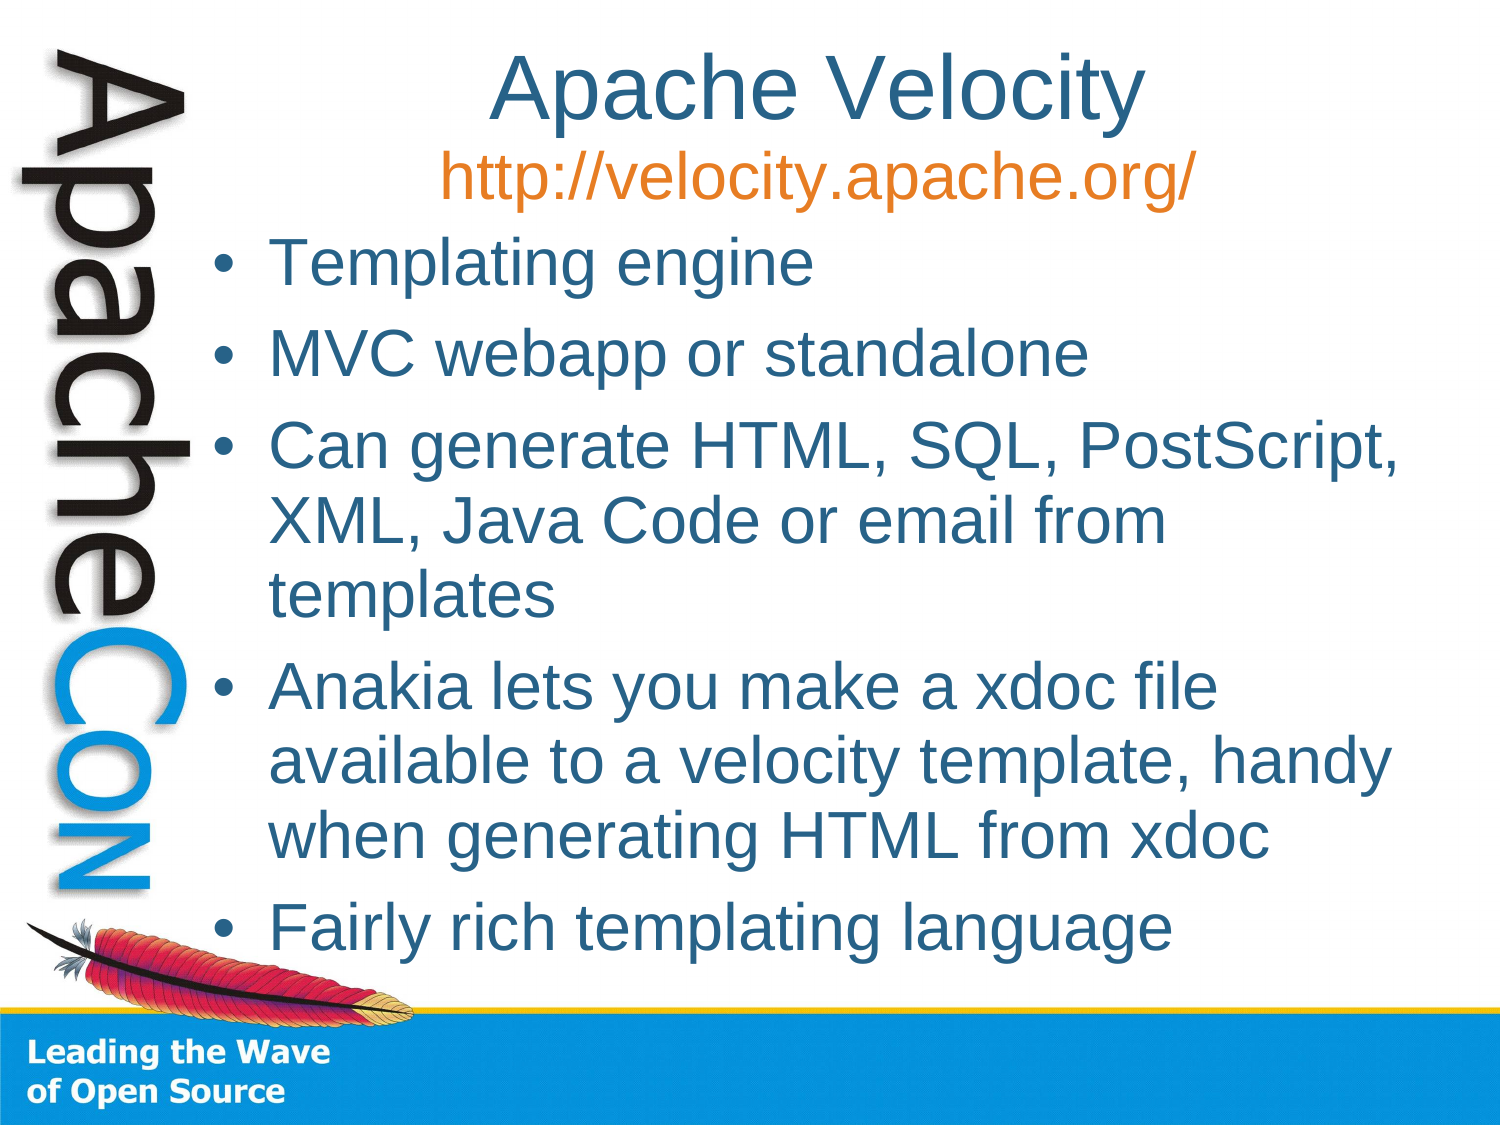

# Apache Velocity http://velocity.apache.org/
Templating engine
MVC webapp or standalone
Can generate HTML, SQL, PostScript, XML, Java Code or email from templates
Anakia lets you make a xdoc file available to a velocity template, handy when generating HTML from xdoc
Fairly rich templating language